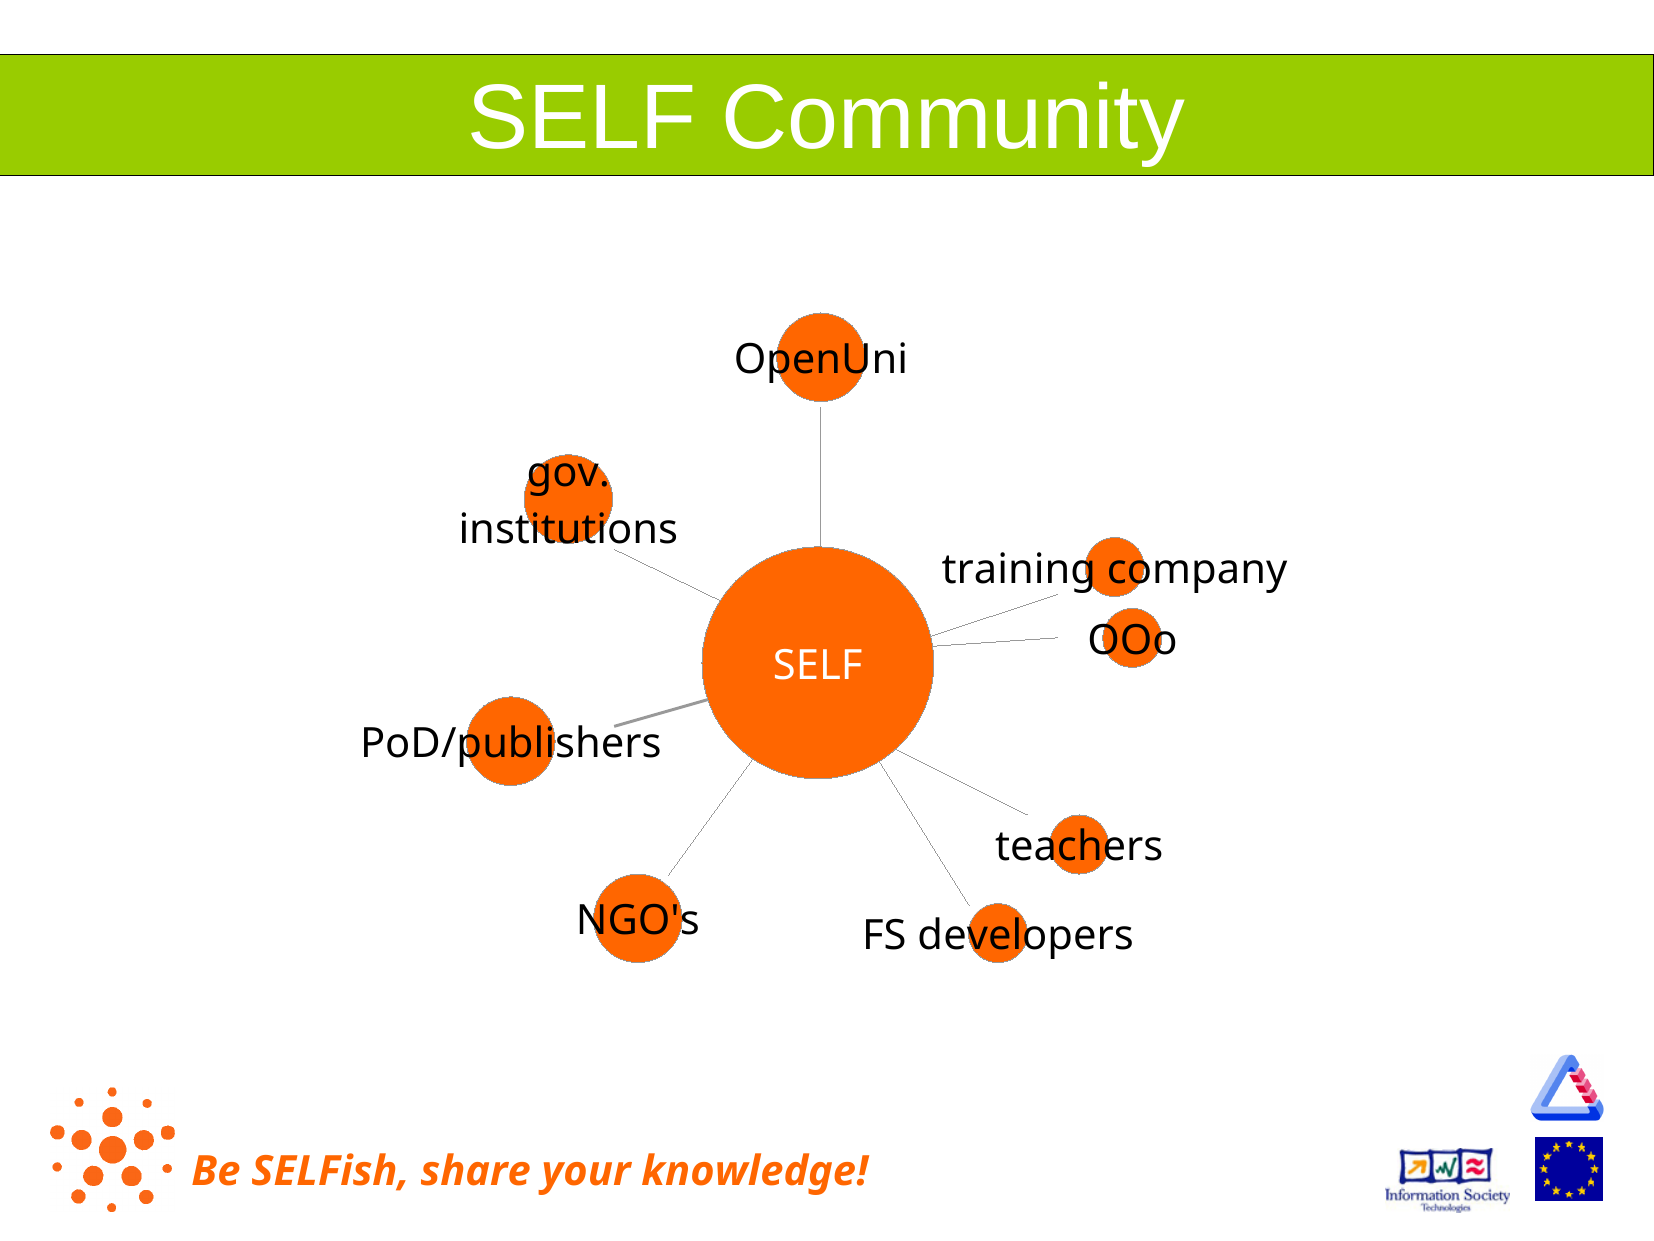

# SELF Community
OpenUni
gov.
institutions
training company
SELF
OOo
PoD/publishers
teachers
NGO's
FS developers